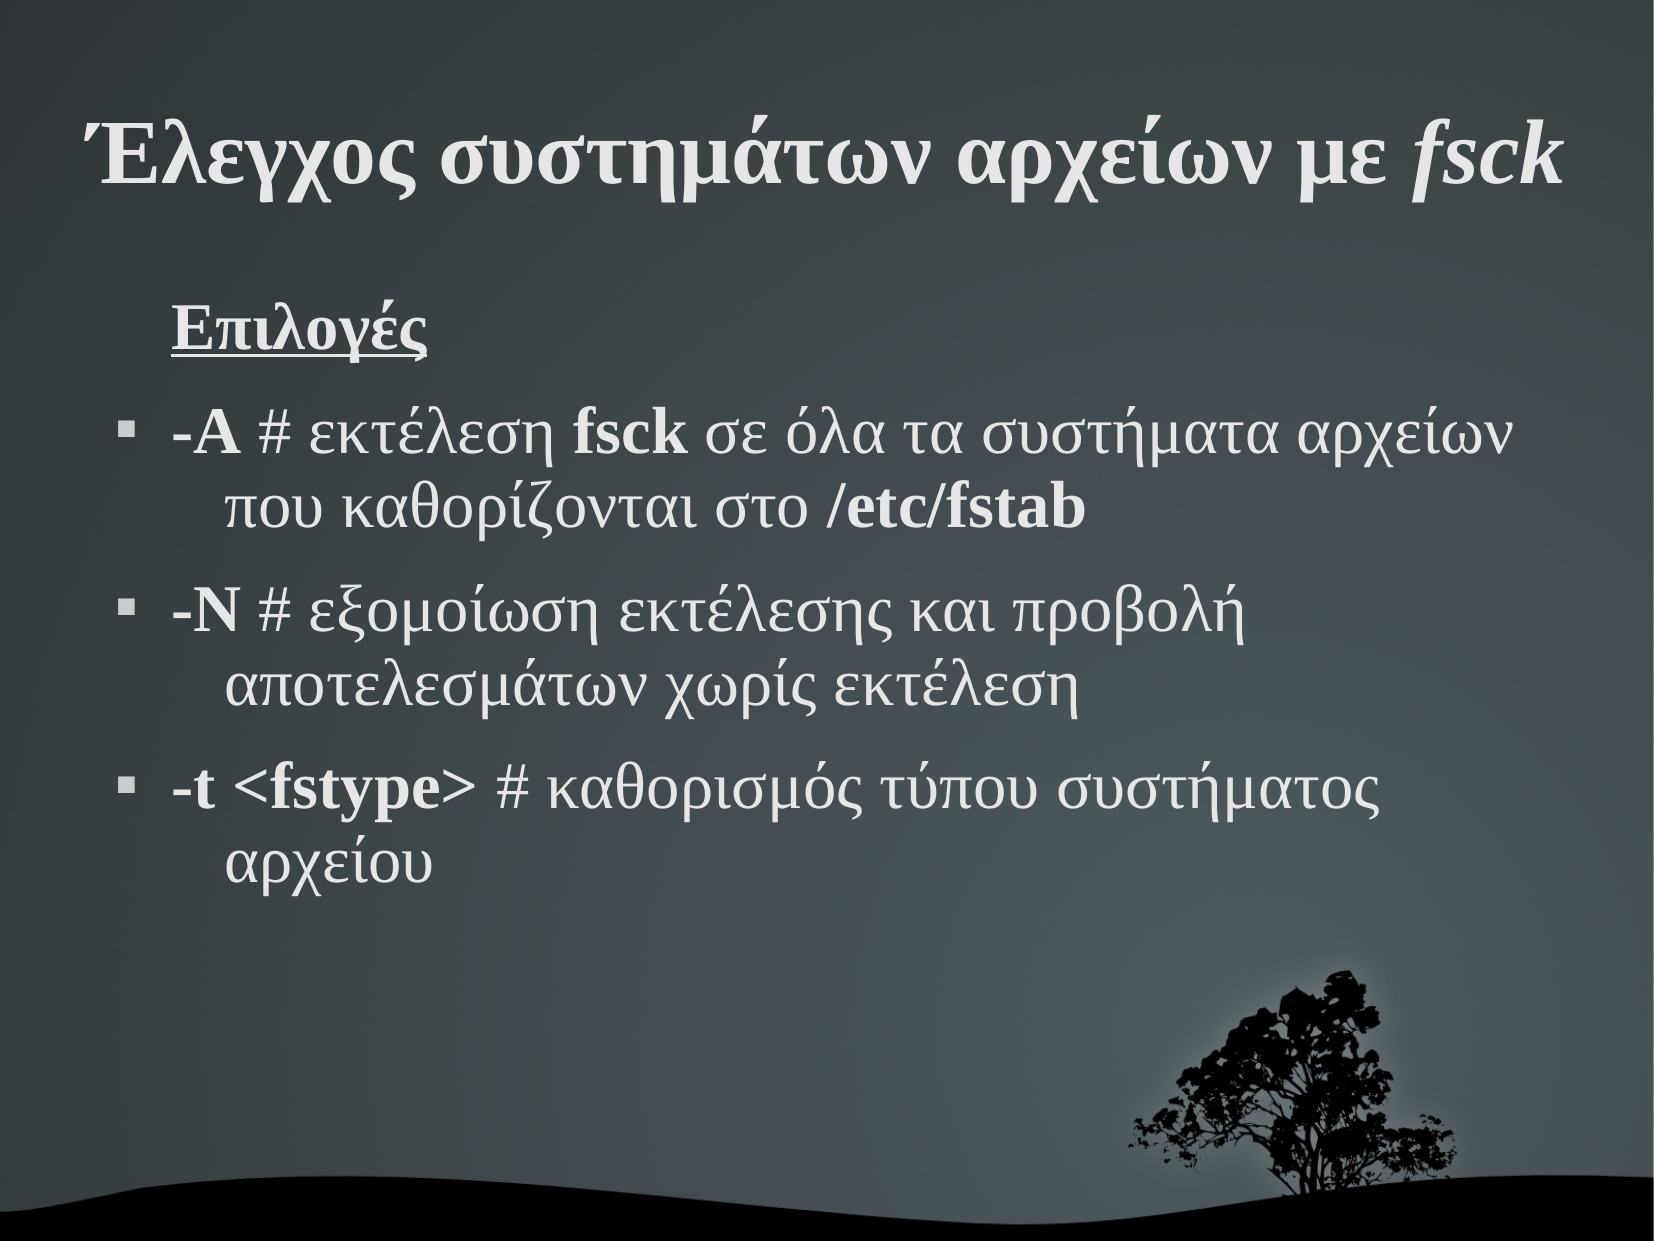

Έλεγχος συστημάτων αρχείων με fsck
# Επιλογές
-A # εκτέλεση fsck σε όλα τα συστήματα αρχείων που καθορίζονται στο /etc/fstab
-N # εξομοίωση εκτέλεσης και προβολή αποτελεσμάτων χωρίς εκτέλεση
-t <fstype> # καθορισμός τύπου συστήματος αρχείου